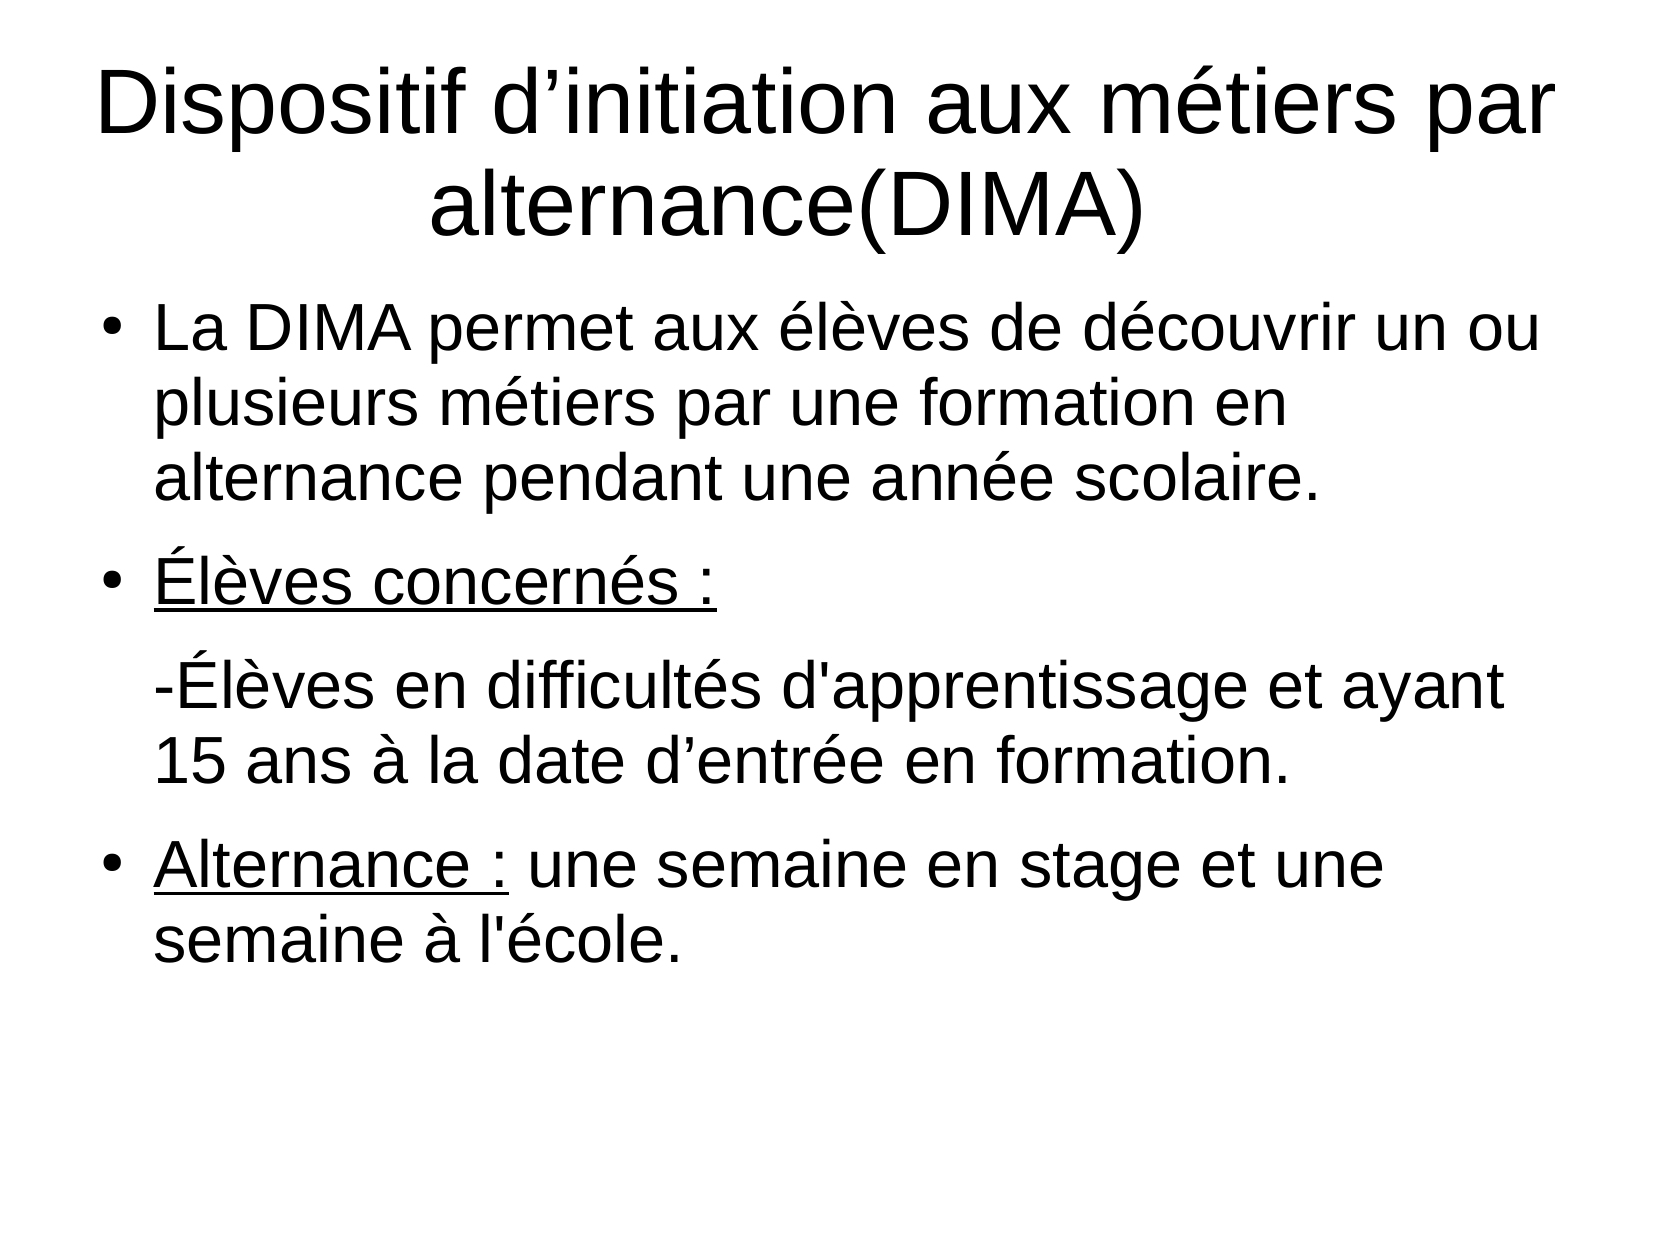

# Dispositif d’initiation aux métiers par alternance(DIMA)
La DIMA permet aux élèves de découvrir un ou plusieurs métiers par une formation en alternance pendant une année scolaire.
Élèves concernés :
-Élèves en difficultés d'apprentissage et ayant 15 ans à la date d’entrée en formation.
Alternance : une semaine en stage et une semaine à l'école.